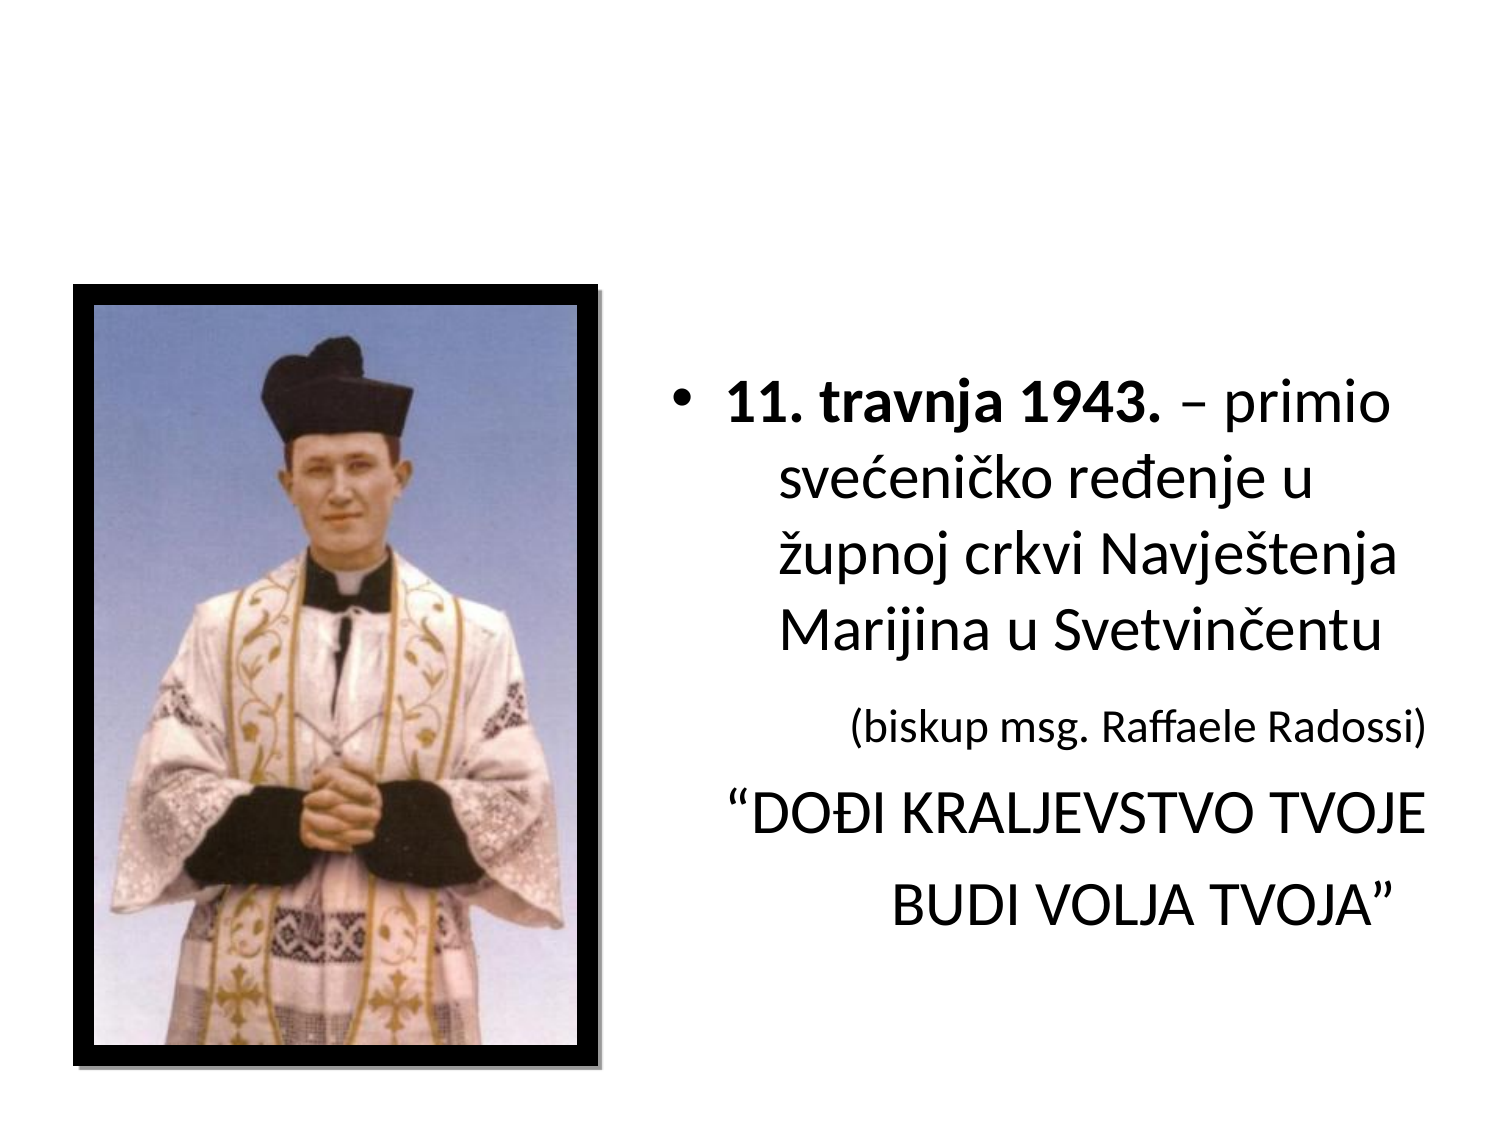

# Mladomisnik
11. travnja 1943. – primio svećeničko ređenje u župnoj crkvi Navještenja Marijina u Svetvinčentu
	(biskup msg. Raffaele Radossi)
“DOĐI KRALJEVSTVO TVOJE
	BUDI VOLJA TVOJA”